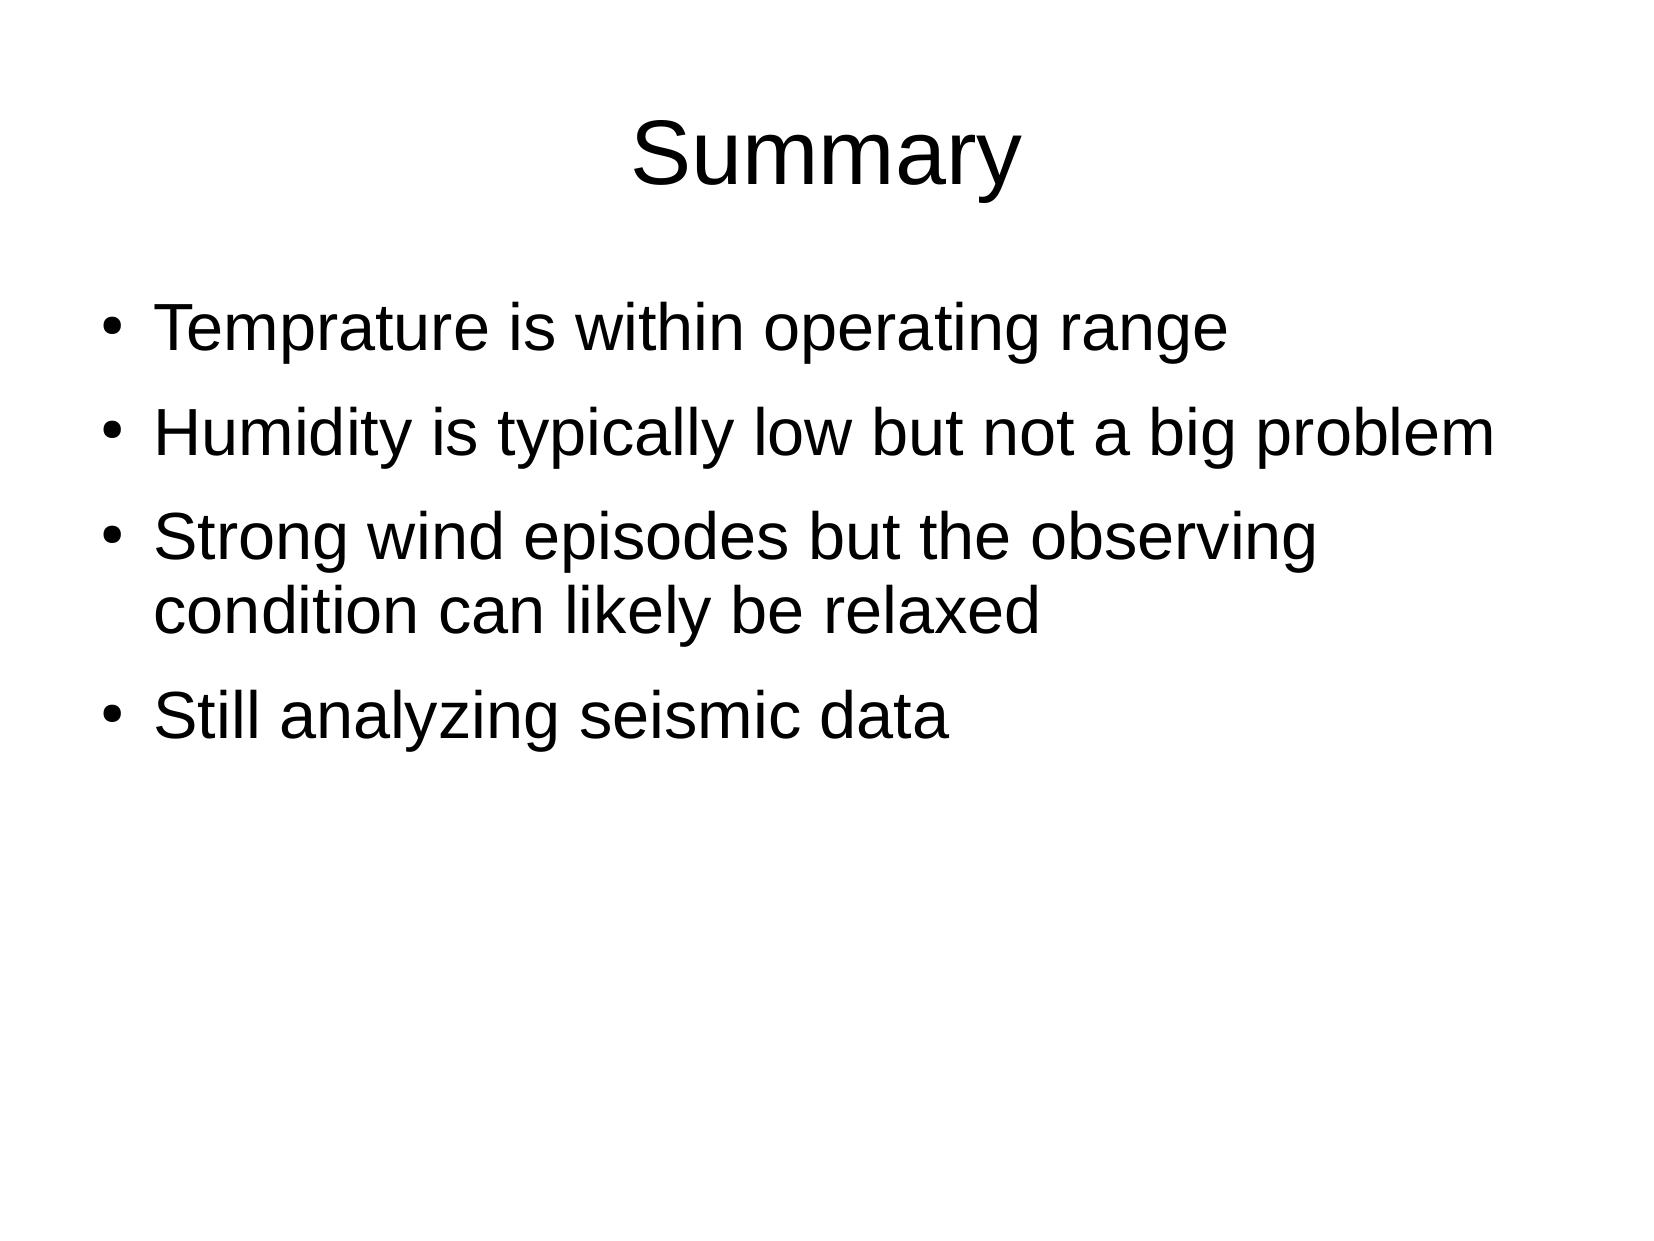

# Summary
Temprature is within operating range
Humidity is typically low but not a big problem
Strong wind episodes but the observing condition can likely be relaxed
Still analyzing seismic data